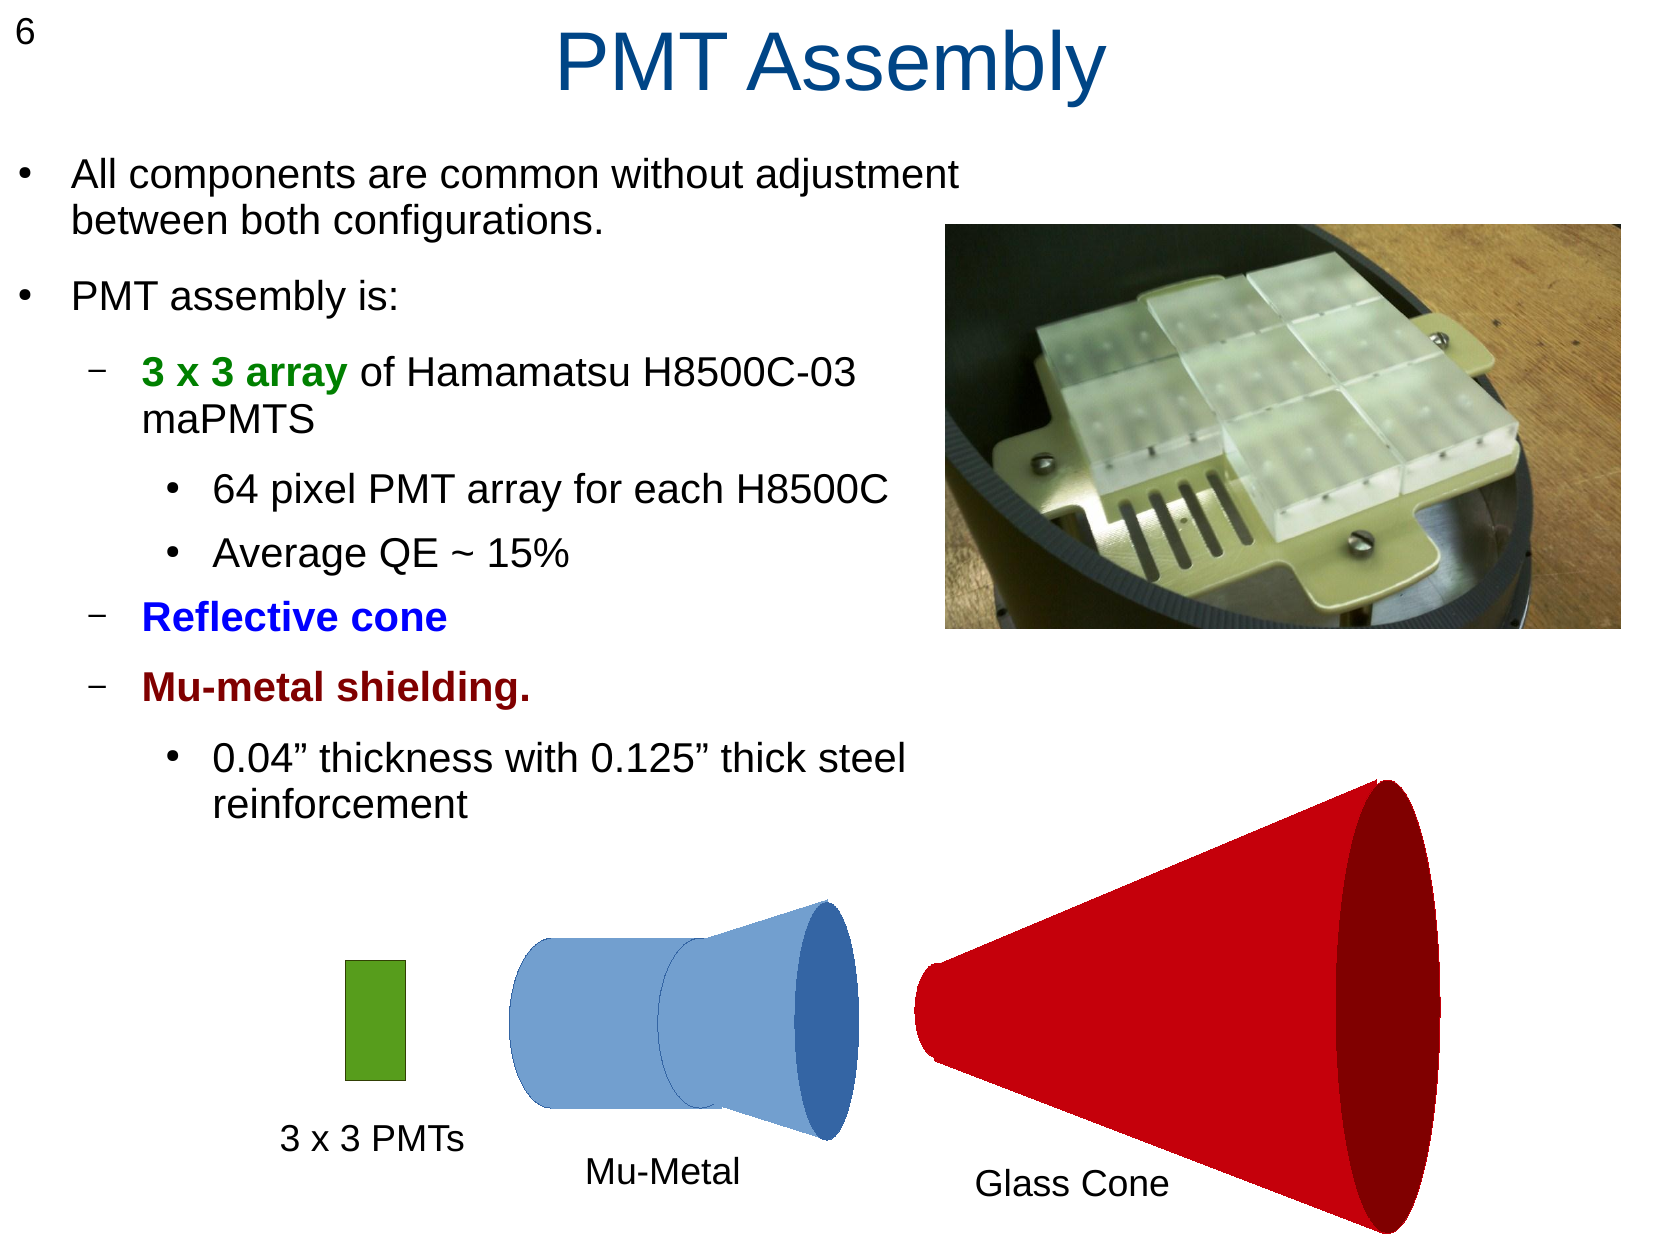

# PMT Assembly
6
All components are common without adjustment between both configurations.
PMT assembly is:
3 x 3 array of Hamamatsu H8500C-03 maPMTS
64 pixel PMT array for each H8500C
Average QE ~ 15%
Reflective cone
Mu-metal shielding.
0.04” thickness with 0.125” thick steel reinforcement
3 x 3 PMTs
Mu-Metal
Glass Cone